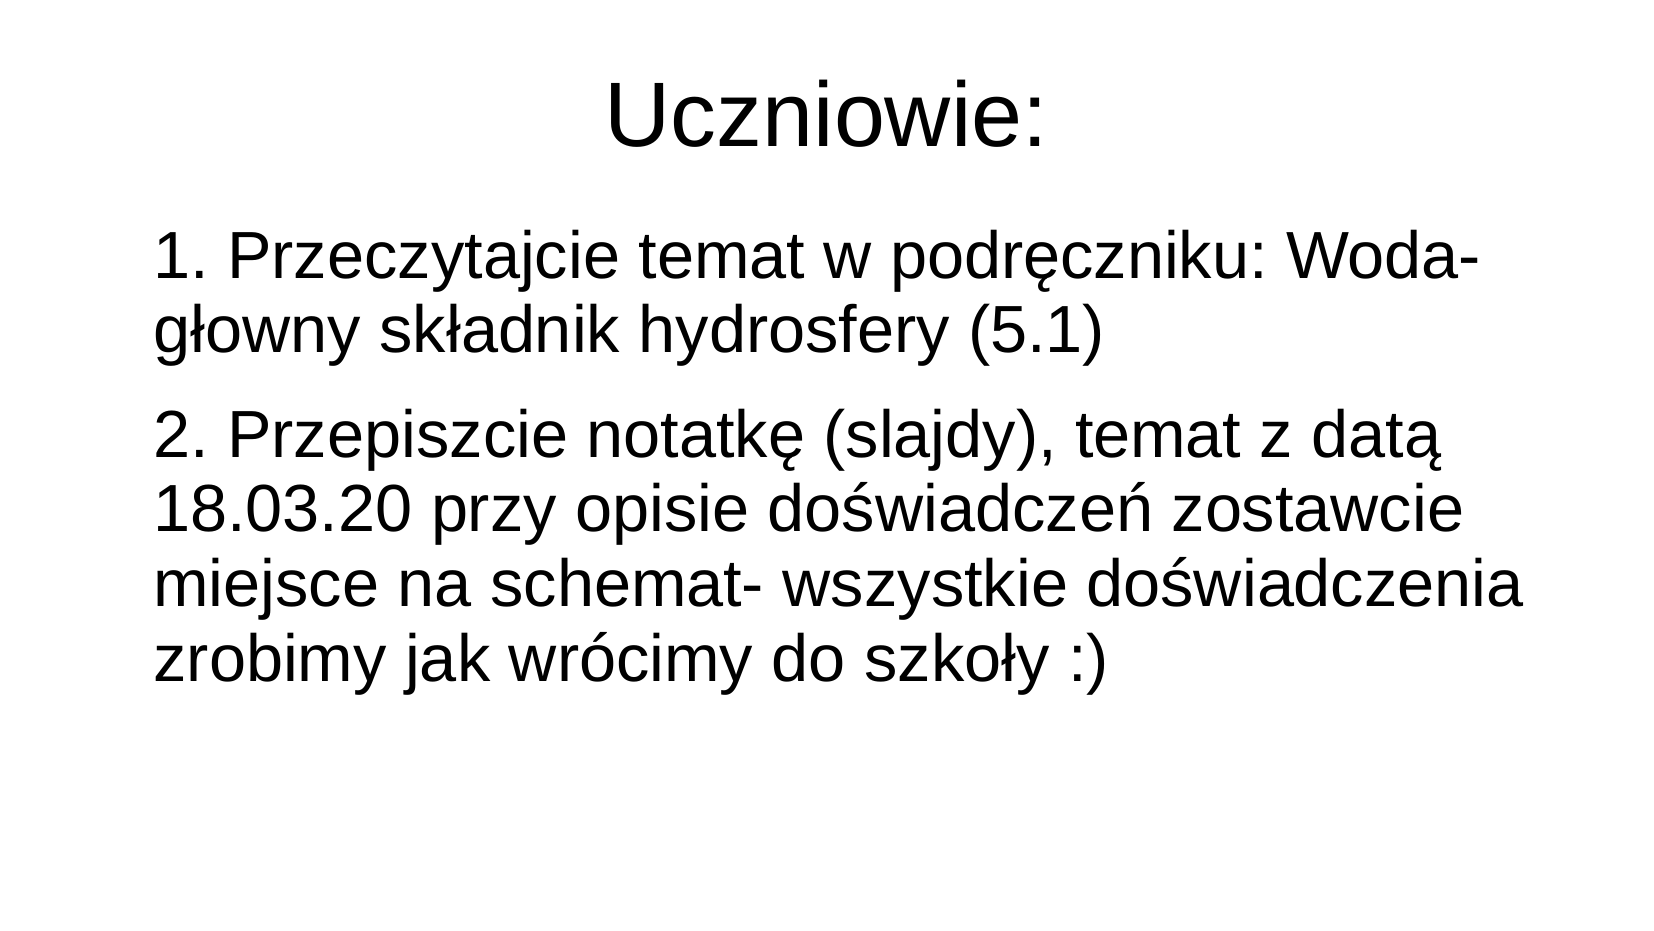

# Uczniowie:
1. Przeczytajcie temat w podręczniku: Woda-głowny składnik hydrosfery (5.1)
2. Przepiszcie notatkę (slajdy), temat z datą 18.03.20 przy opisie doświadczeń zostawcie miejsce na schemat- wszystkie doświadczenia zrobimy jak wrócimy do szkoły :)